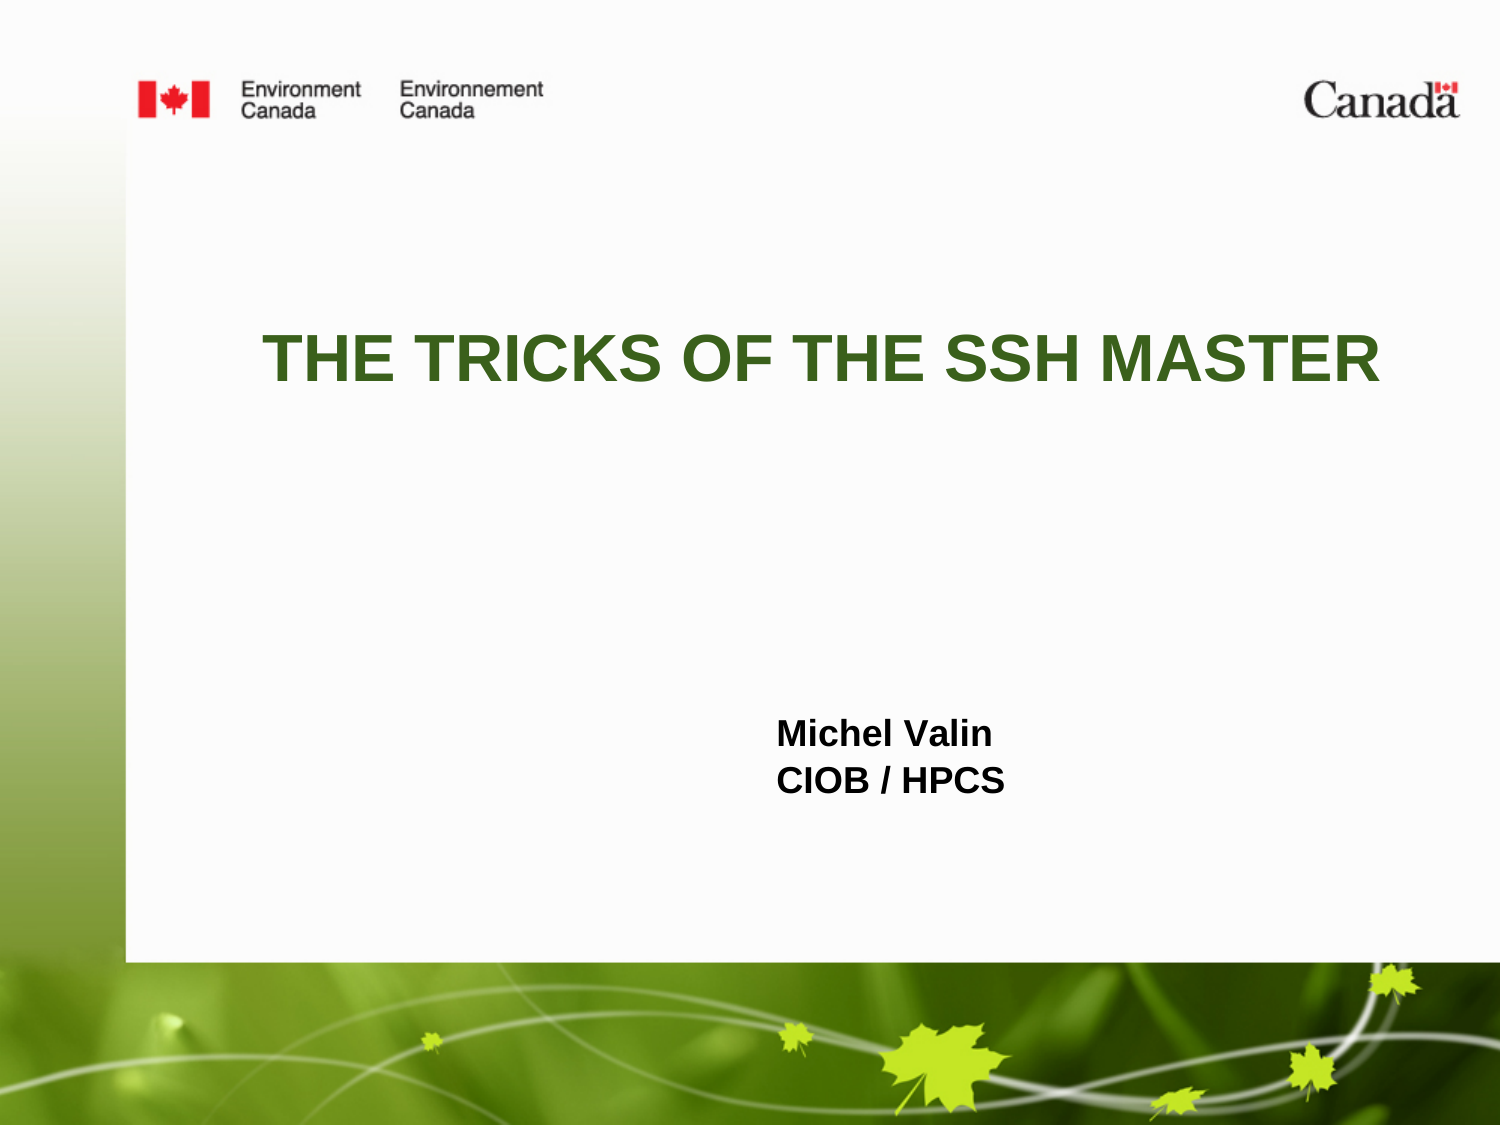

# THE TRICKS OF THE SSH MASTER
Michel Valin
CIOB / HPCS